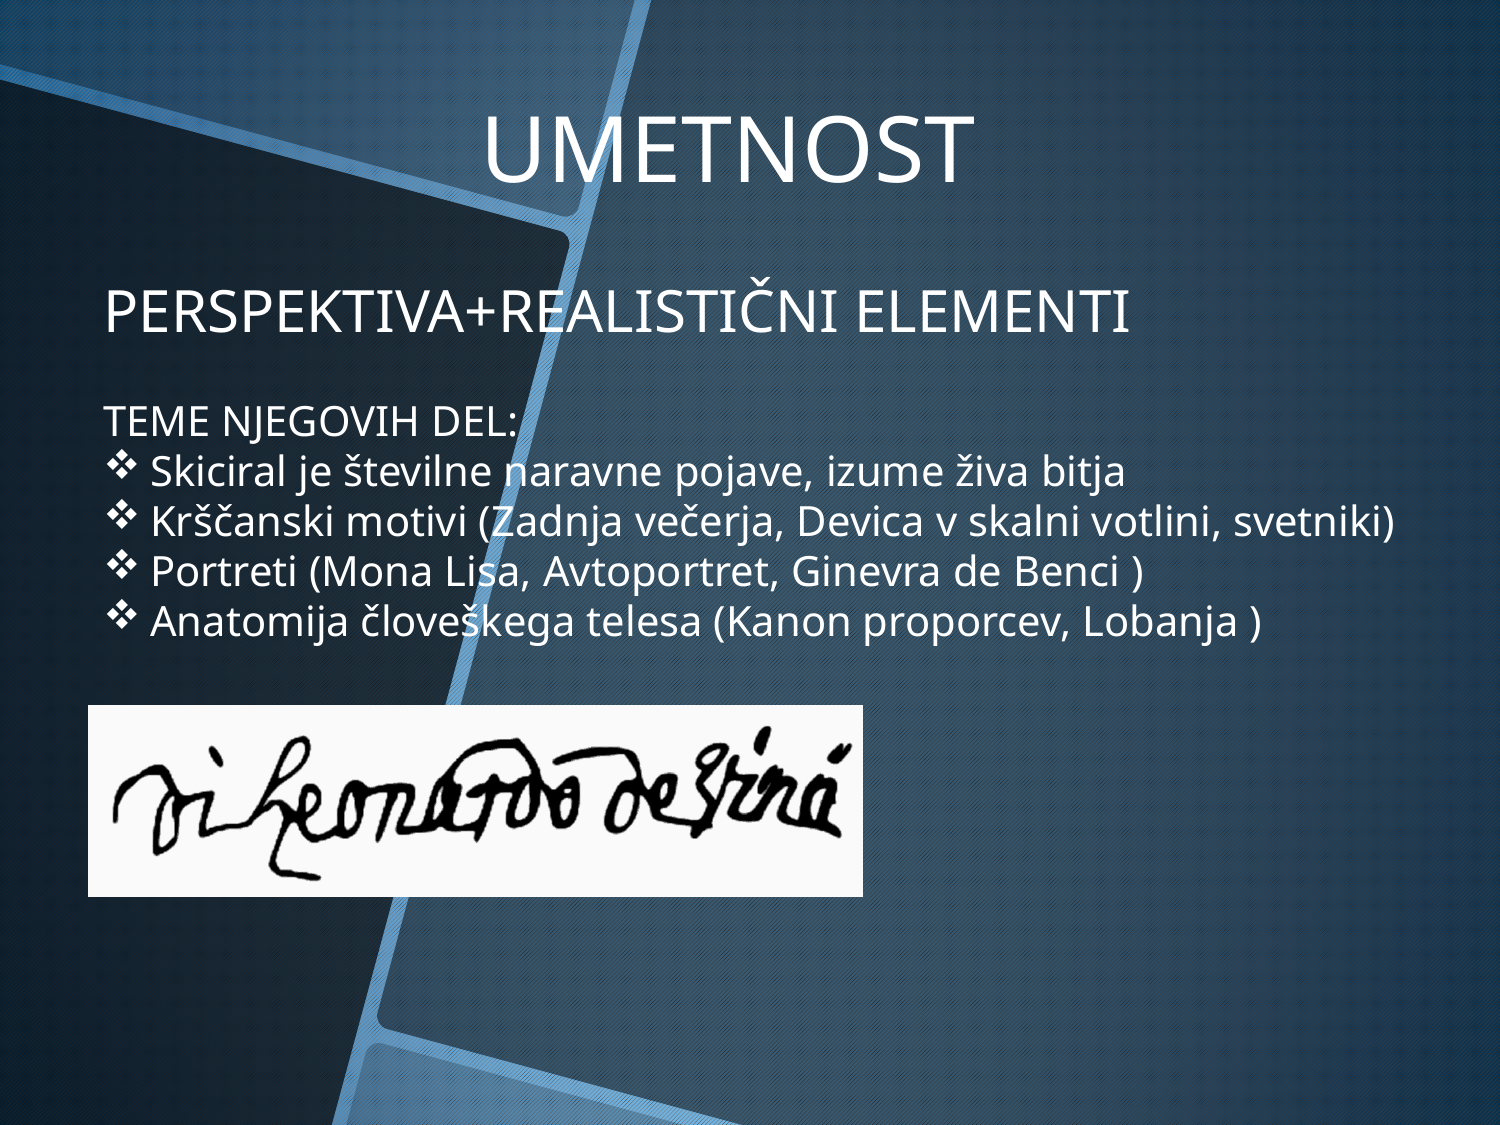

# UMETNOST
PERSPEKTIVA+REALISTIČNI ELEMENTI
TEME NJEGOVIH DEL:
Skiciral je številne naravne pojave, izume živa bitja
Krščanski motivi (Zadnja večerja, Devica v skalni votlini, svetniki)
Portreti (Mona Lisa, Avtoportret, Ginevra de Benci )
Anatomija človeškega telesa (Kanon proporcev, Lobanja )